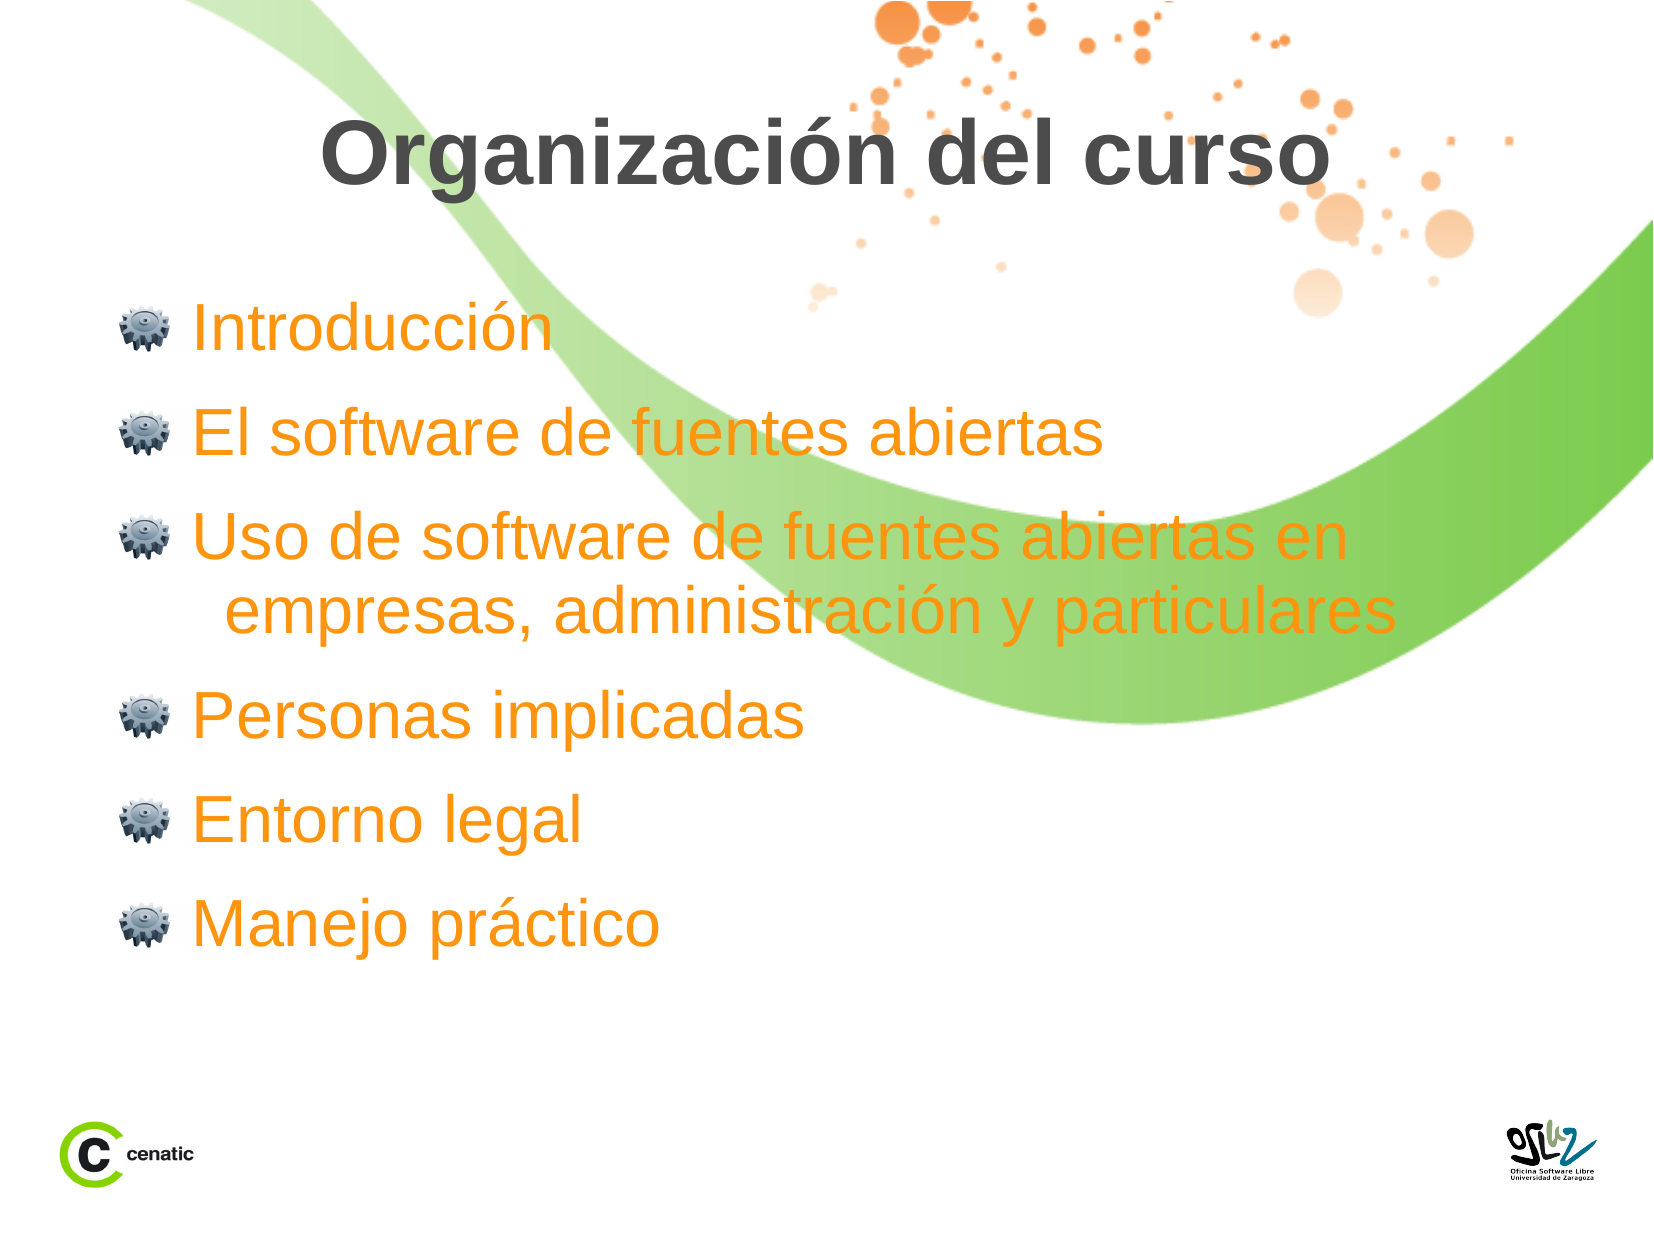

# Organización del curso
Introducción
El software de fuentes abiertas
Uso de software de fuentes abiertas en empresas, administración y particulares
Personas implicadas
Entorno legal
Manejo práctico